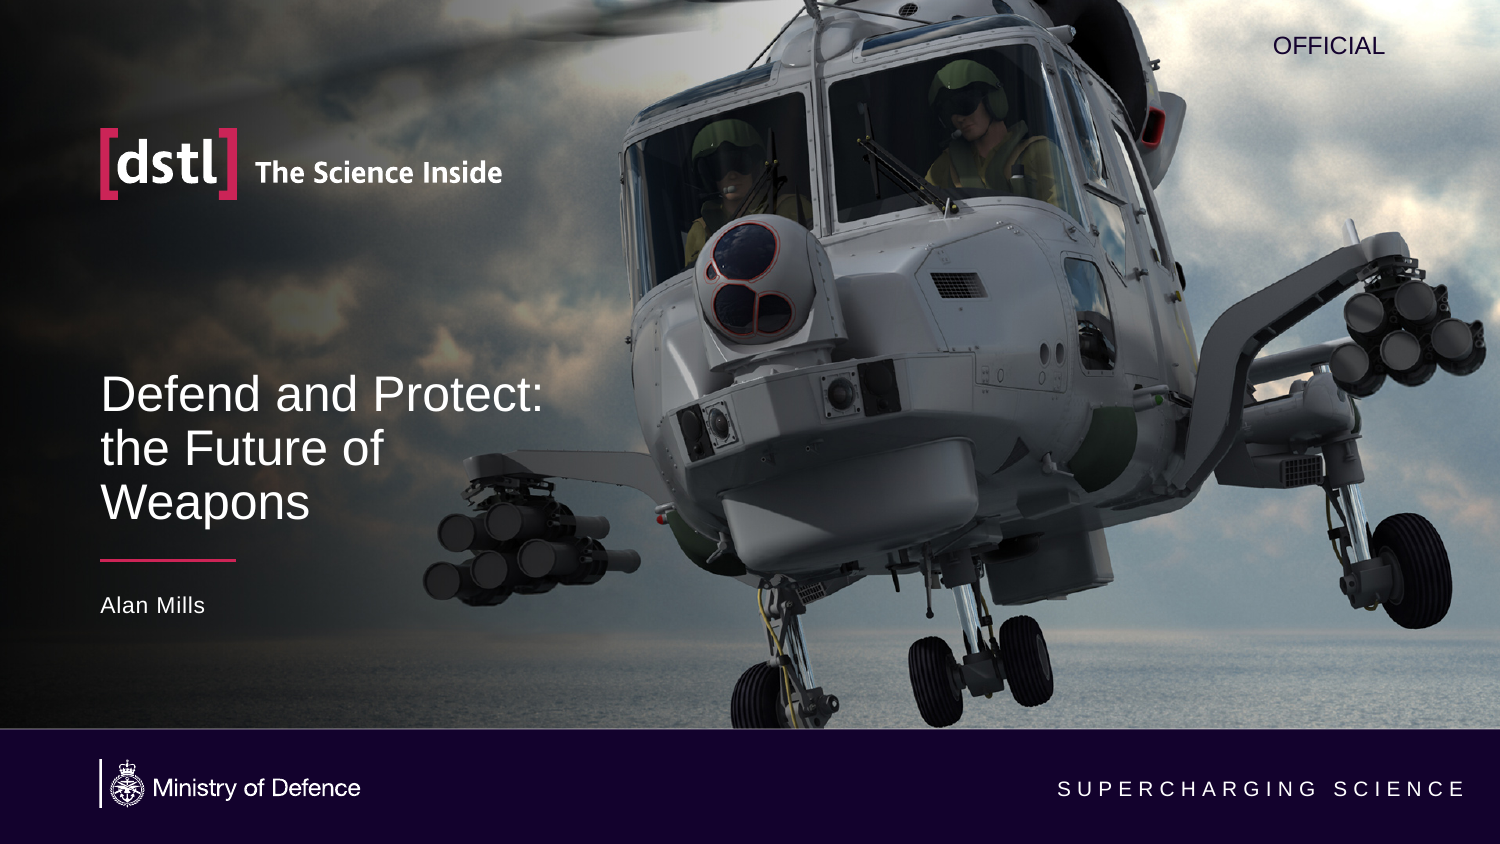

OFFICIAL
# Defend and Protect: the Future of Weapons
Alan Mills
SUPERCHARGING SCIENCE